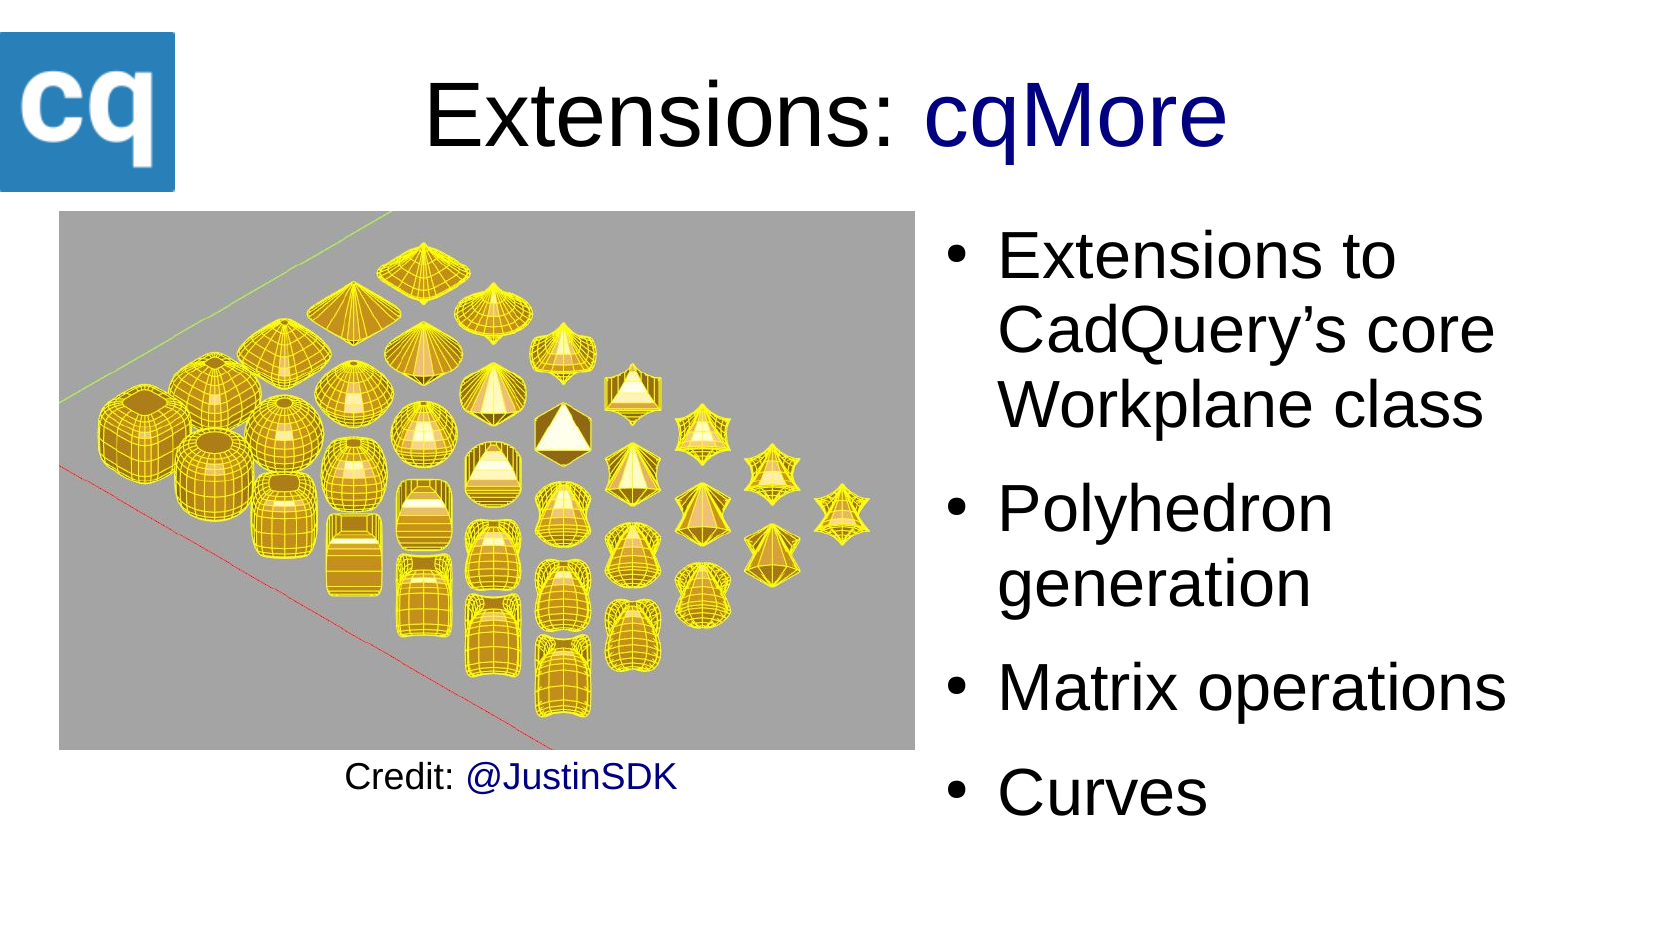

# Extensions: cqMore
Extensions to CadQuery’s core Workplane class
Polyhedron generation
Matrix operations
Curves
Credit: @JustinSDK